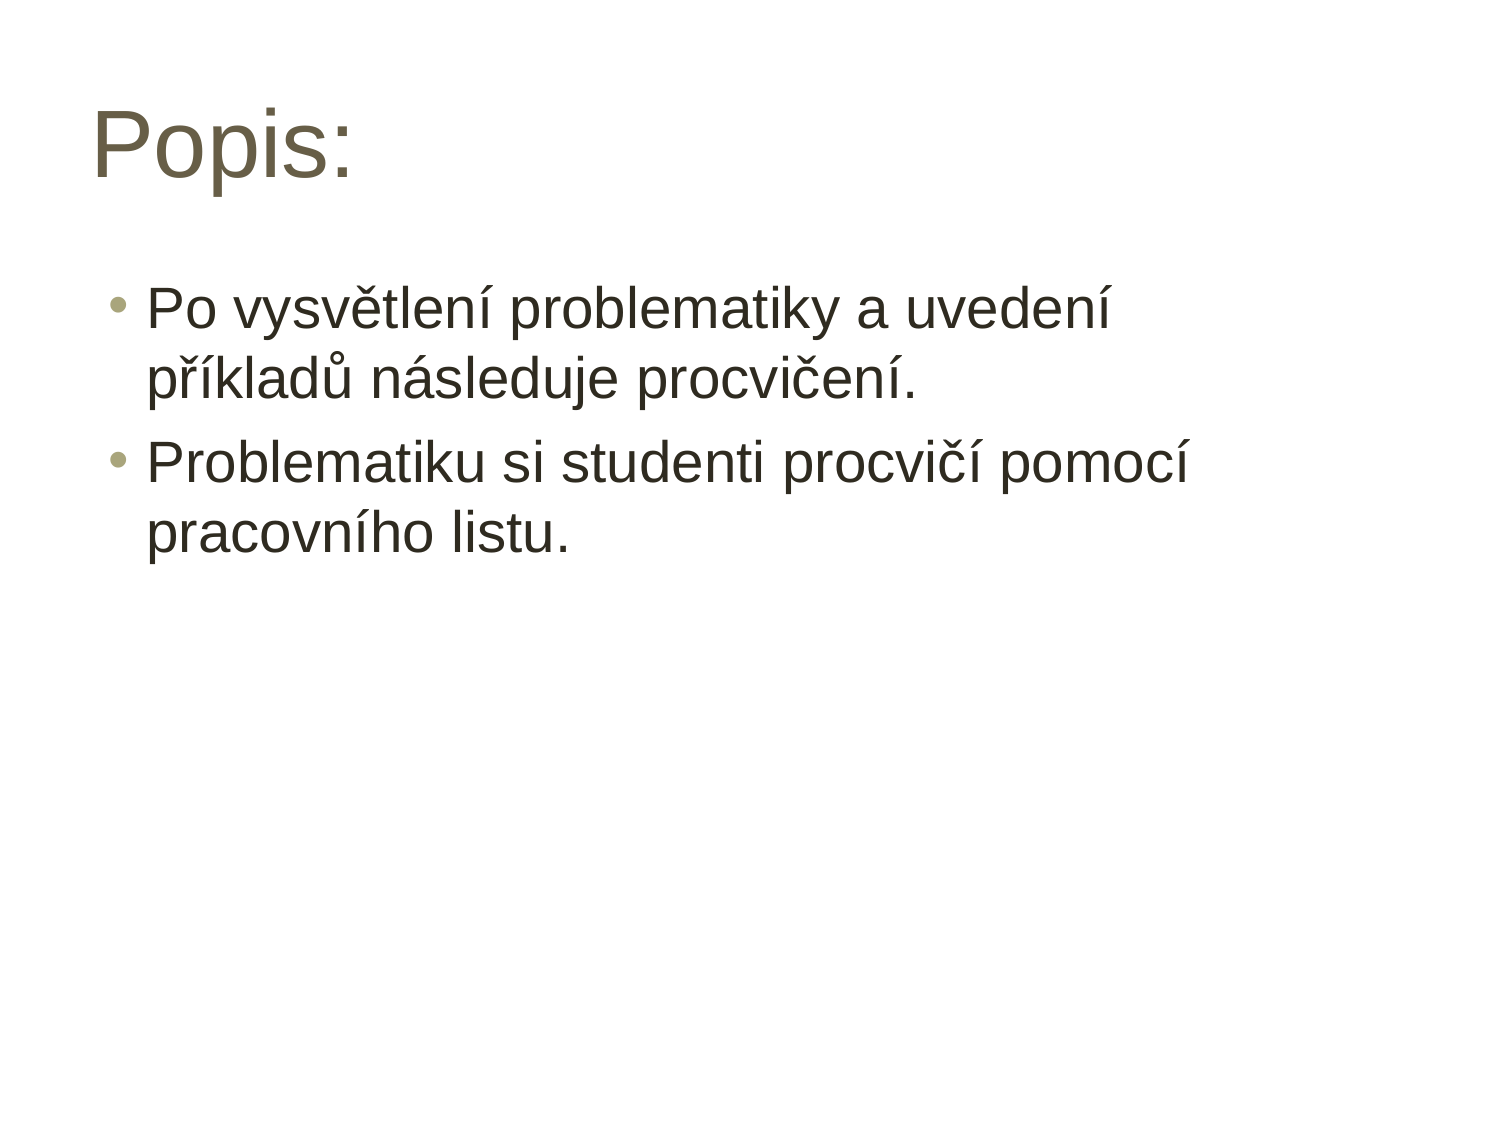

# Popis:
Po vysvětlení problematiky a uvedení příkladů následuje procvičení.
Problematiku si studenti procvičí pomocí pracovního listu.